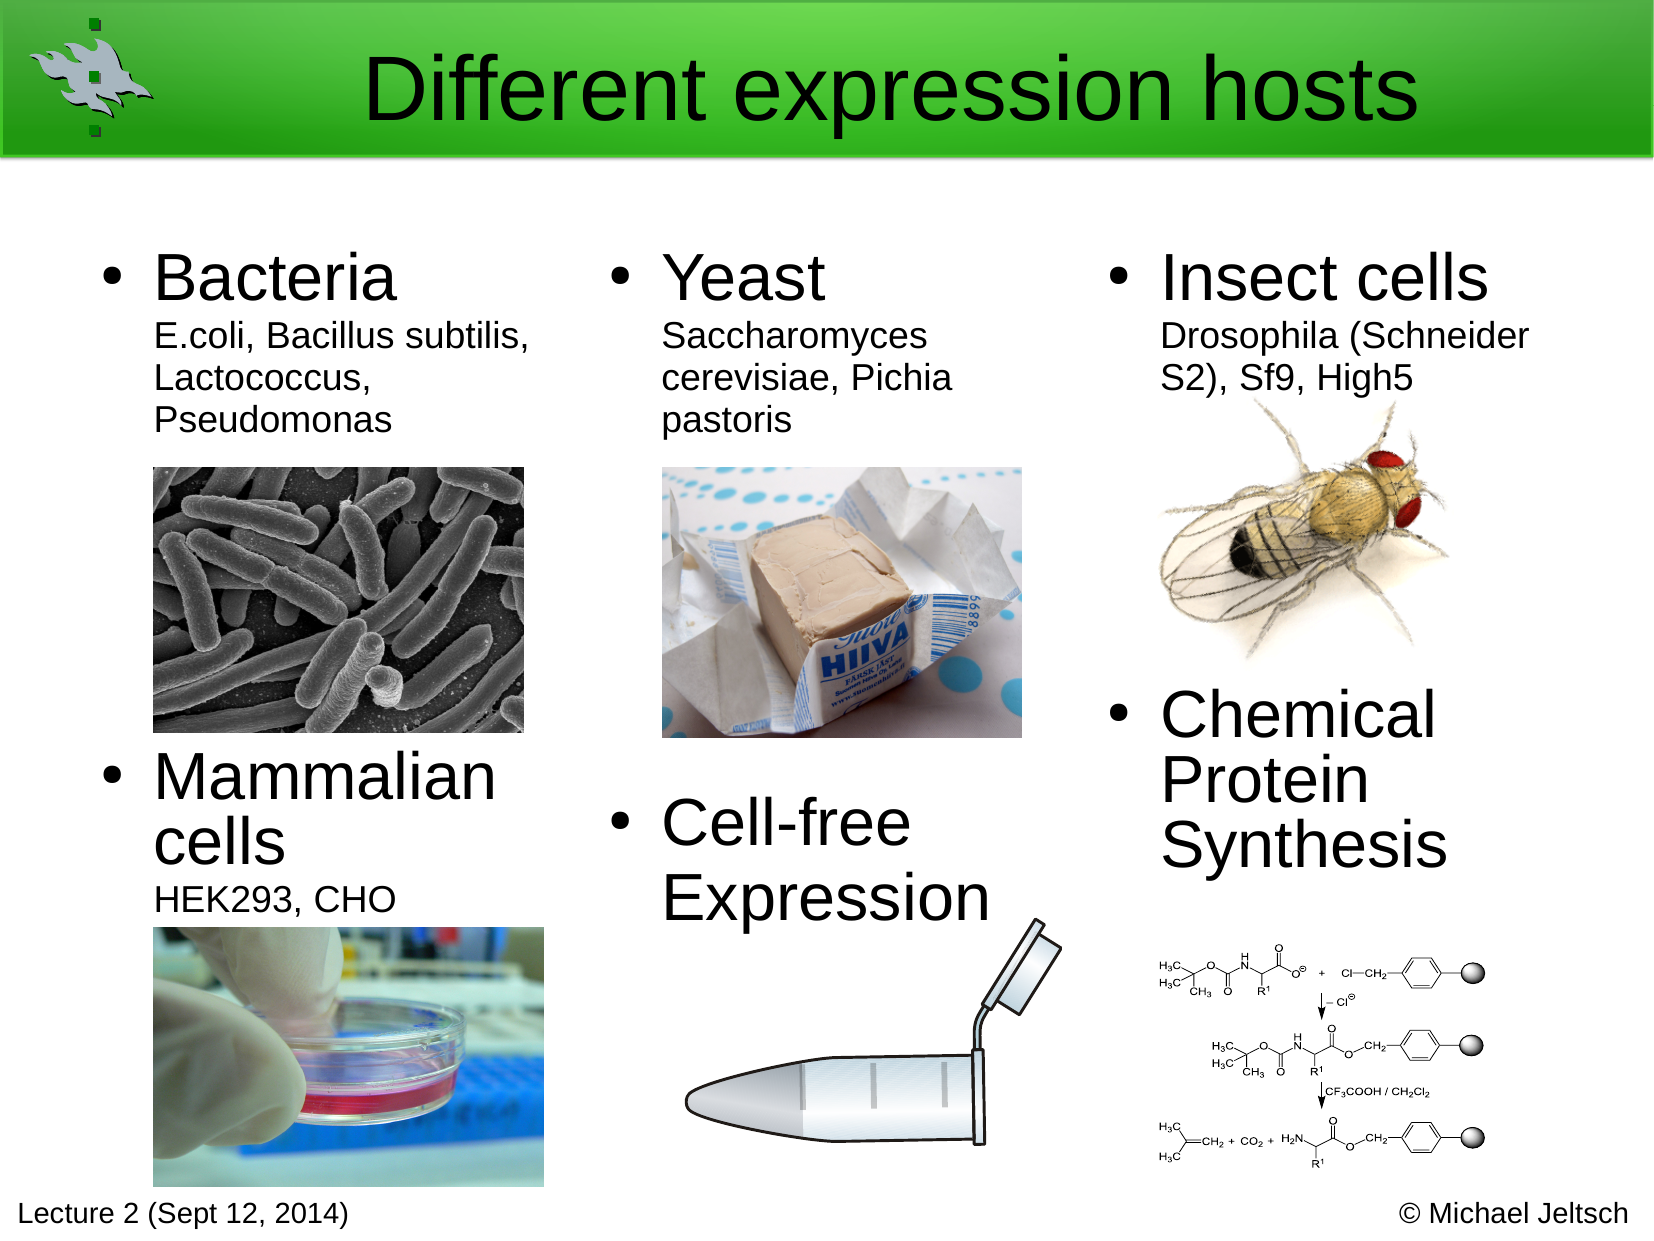

# Different expression hosts
Bacteria
E.coli, Bacillus subtilis,
Lactococcus, Pseudomonas
Yeast
Saccharomyces cerevisiae, Pichia pastoris
Insect cells
Drosophila (Schneider S2), Sf9, High5
Chemical Protein Synthesis
Mammalian cells
HEK293, CHO
Cell-free Expression